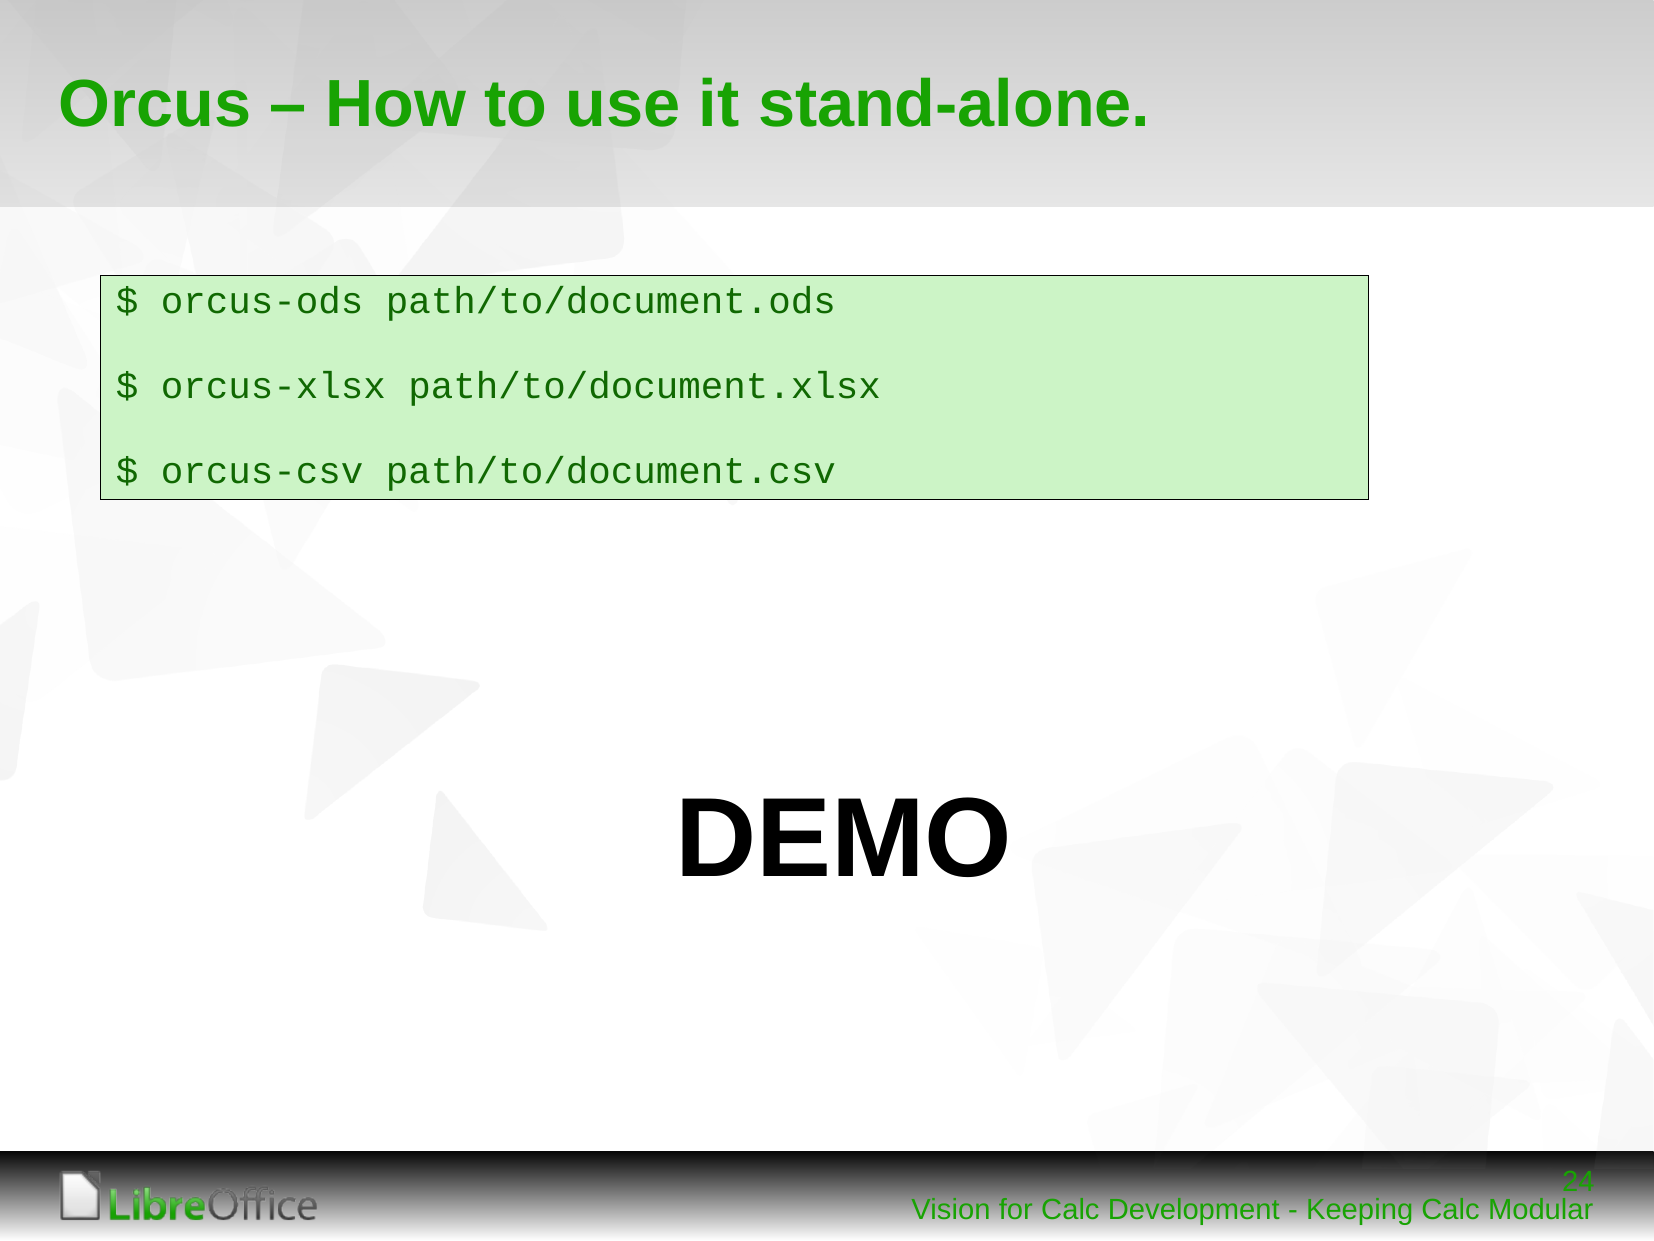

# Orcus – How to use it stand-alone.
$ orcus-ods path/to/document.ods
$ orcus-xlsx path/to/document.xlsx
$ orcus-csv path/to/document.csv
DEMO
24
Vision for Calc Development - Keeping Calc Modular